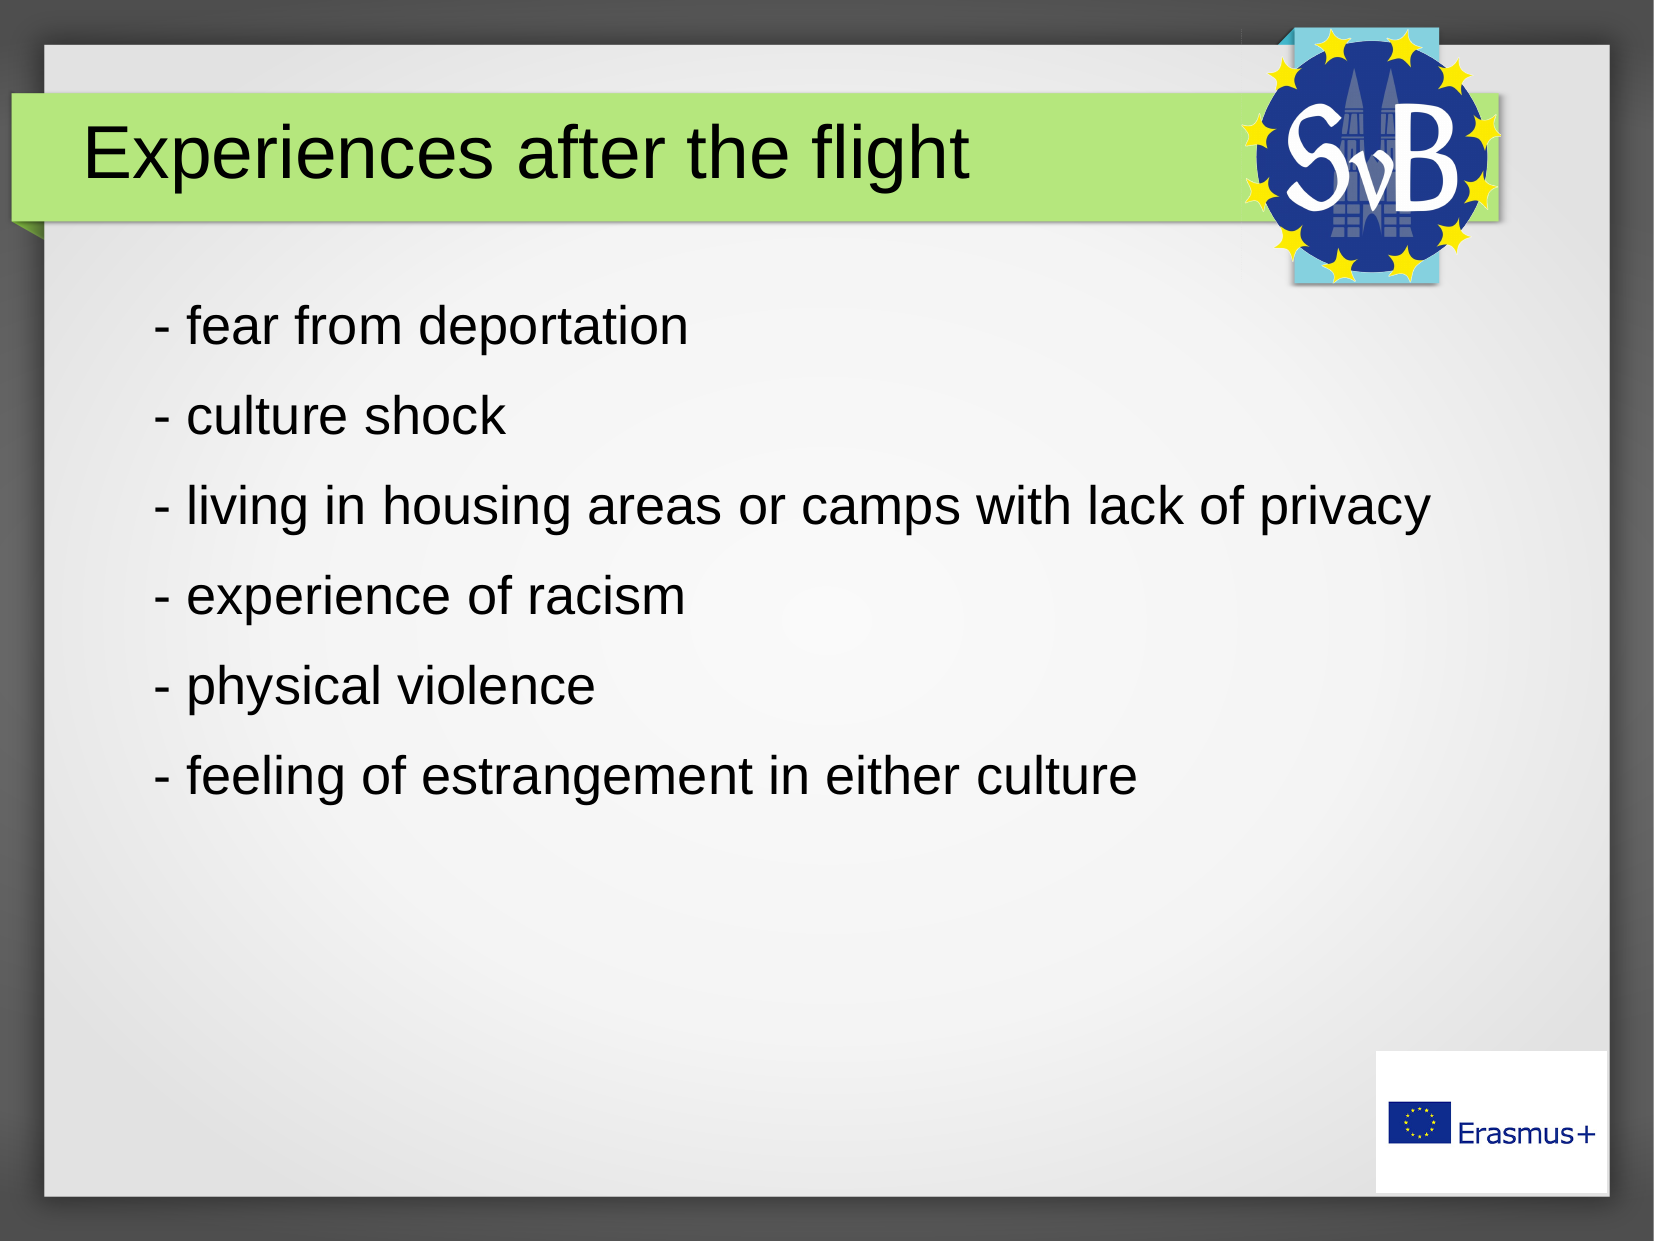

# Experiences after the flight
- fear from deportation
- culture shock
- living in housing areas or camps with lack of privacy
- experience of racism
- physical violence
- feeling of estrangement in either culture